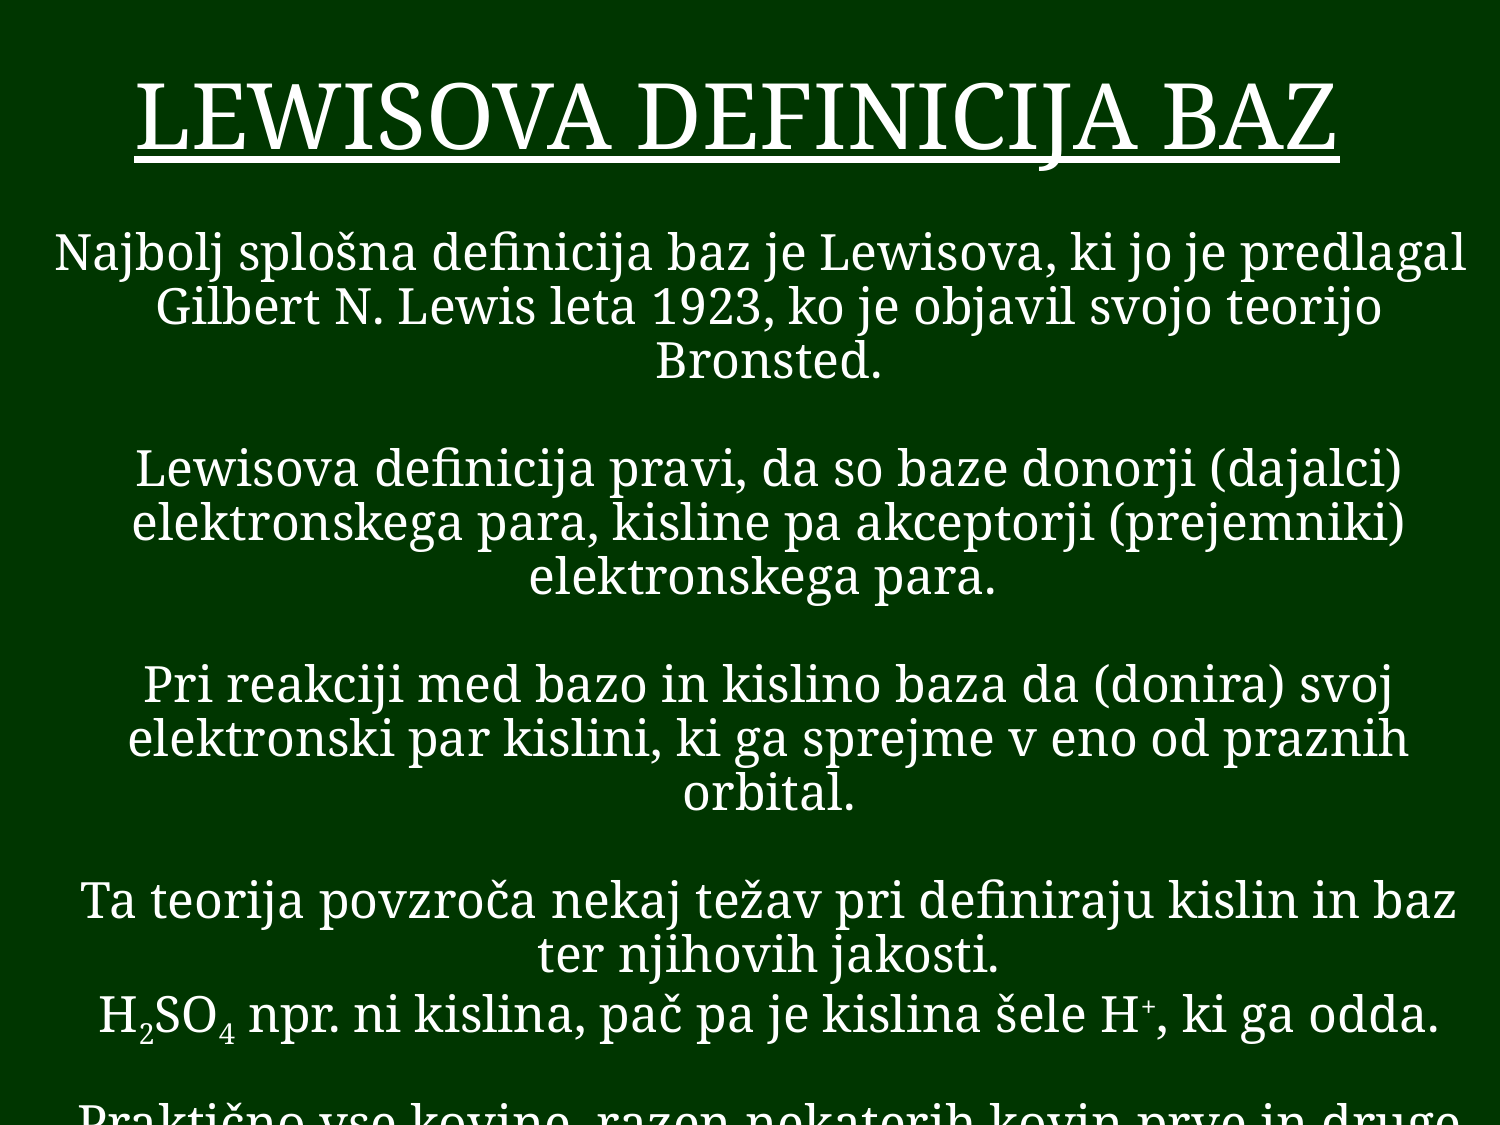

# LEWISOVA DEFINICIJA BAZ
 Najbolj splošna definicija baz je Lewisova, ki jo je predlagal Gilbert N. Lewis leta 1923, ko je objavil svojo teorijo Bronsted.
Lewisova definicija pravi, da so baze donorji (dajalci) elektronskega para, kisline pa akceptorji (prejemniki) elektronskega para.
Pri reakciji med bazo in kislino baza da (donira) svoj elektronski par kislini, ki ga sprejme v eno od praznih orbital.
Ta teorija povzroča nekaj težav pri definiraju kislin in baz ter njihovih jakosti.
H2SO4 npr. ni kislina, pač pa je kislina šele H+, ki ga odda.
Praktično vse kovine, razen nekaterih kovin prve in druge skupine periodnega sistema, tvorijo šibke baze.